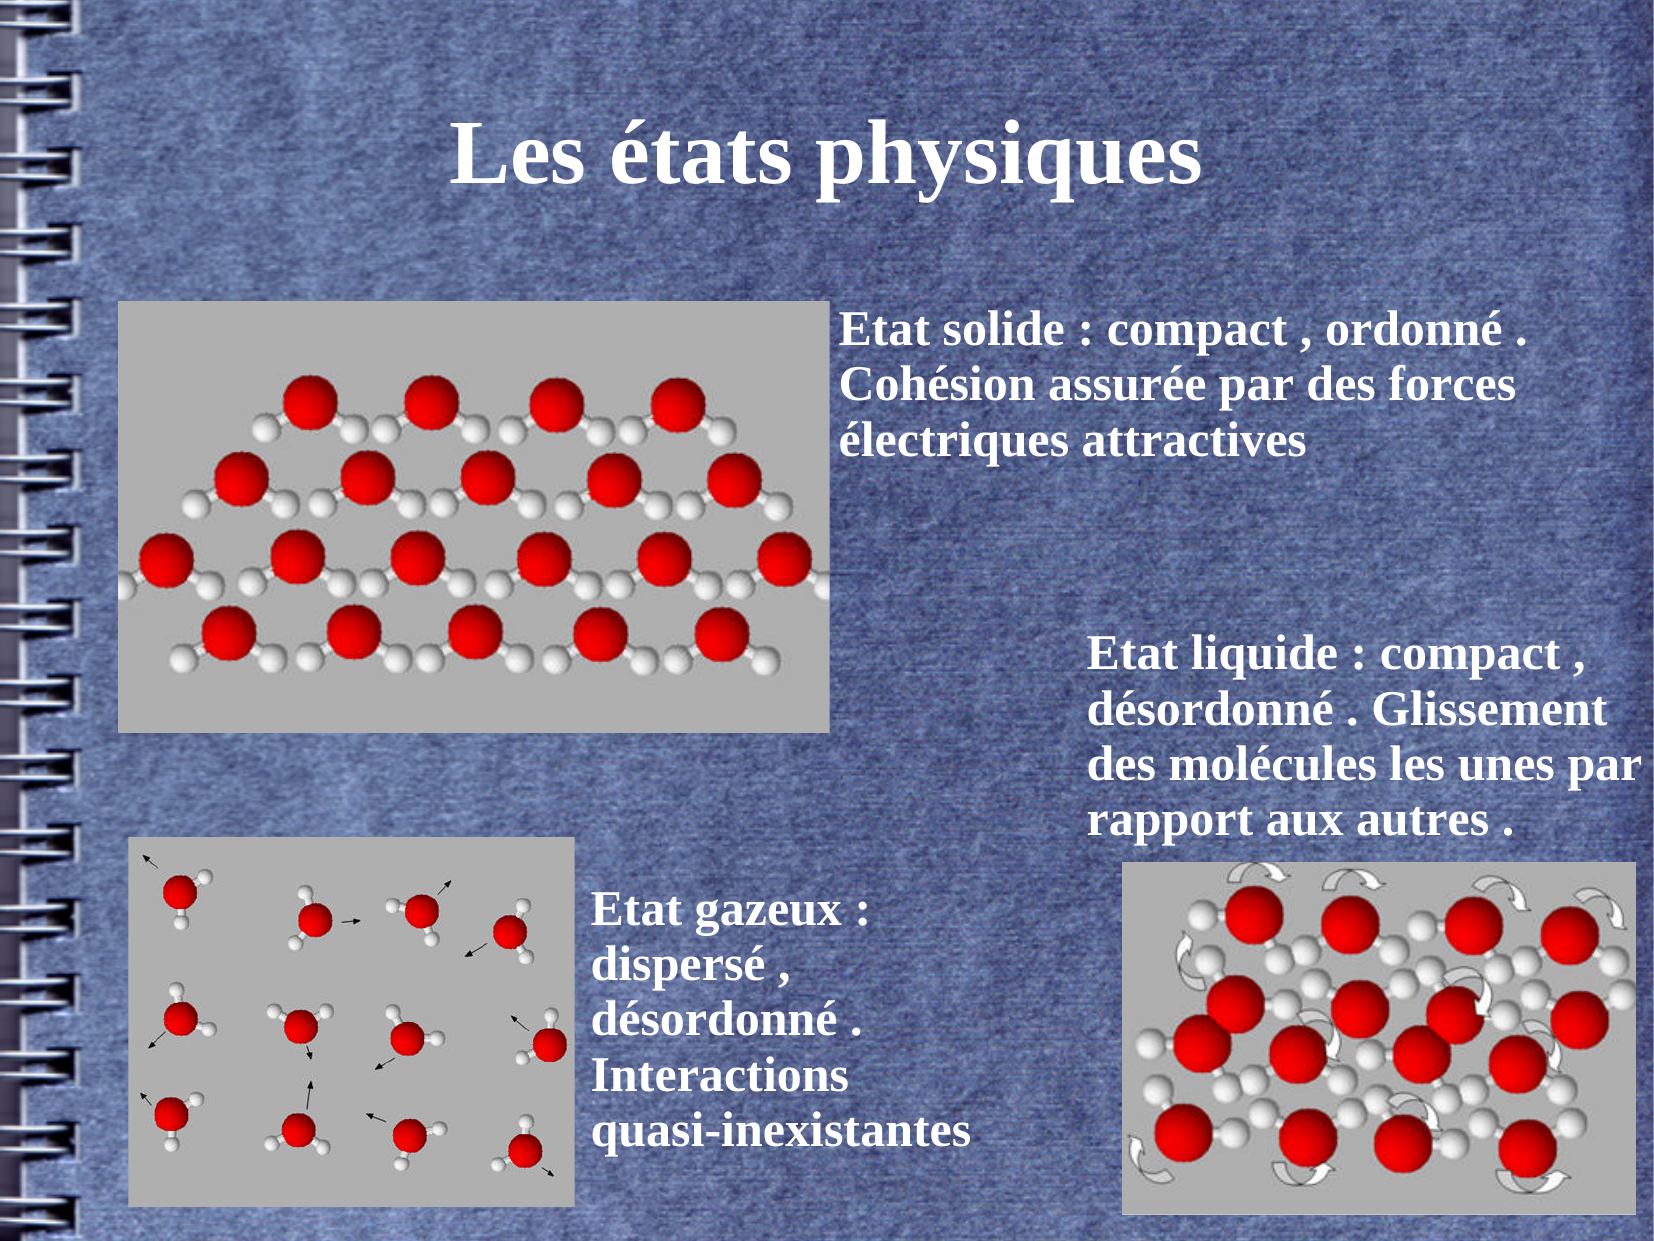

# Les états physiques
Etat solide : compact , ordonné . Cohésion assurée par des forces électriques attractives
Etat liquide : compact , désordonné . Glissement des molécules les unes par rapport aux autres .
Etat gazeux : dispersé , désordonné . Interactions quasi-inexistantes